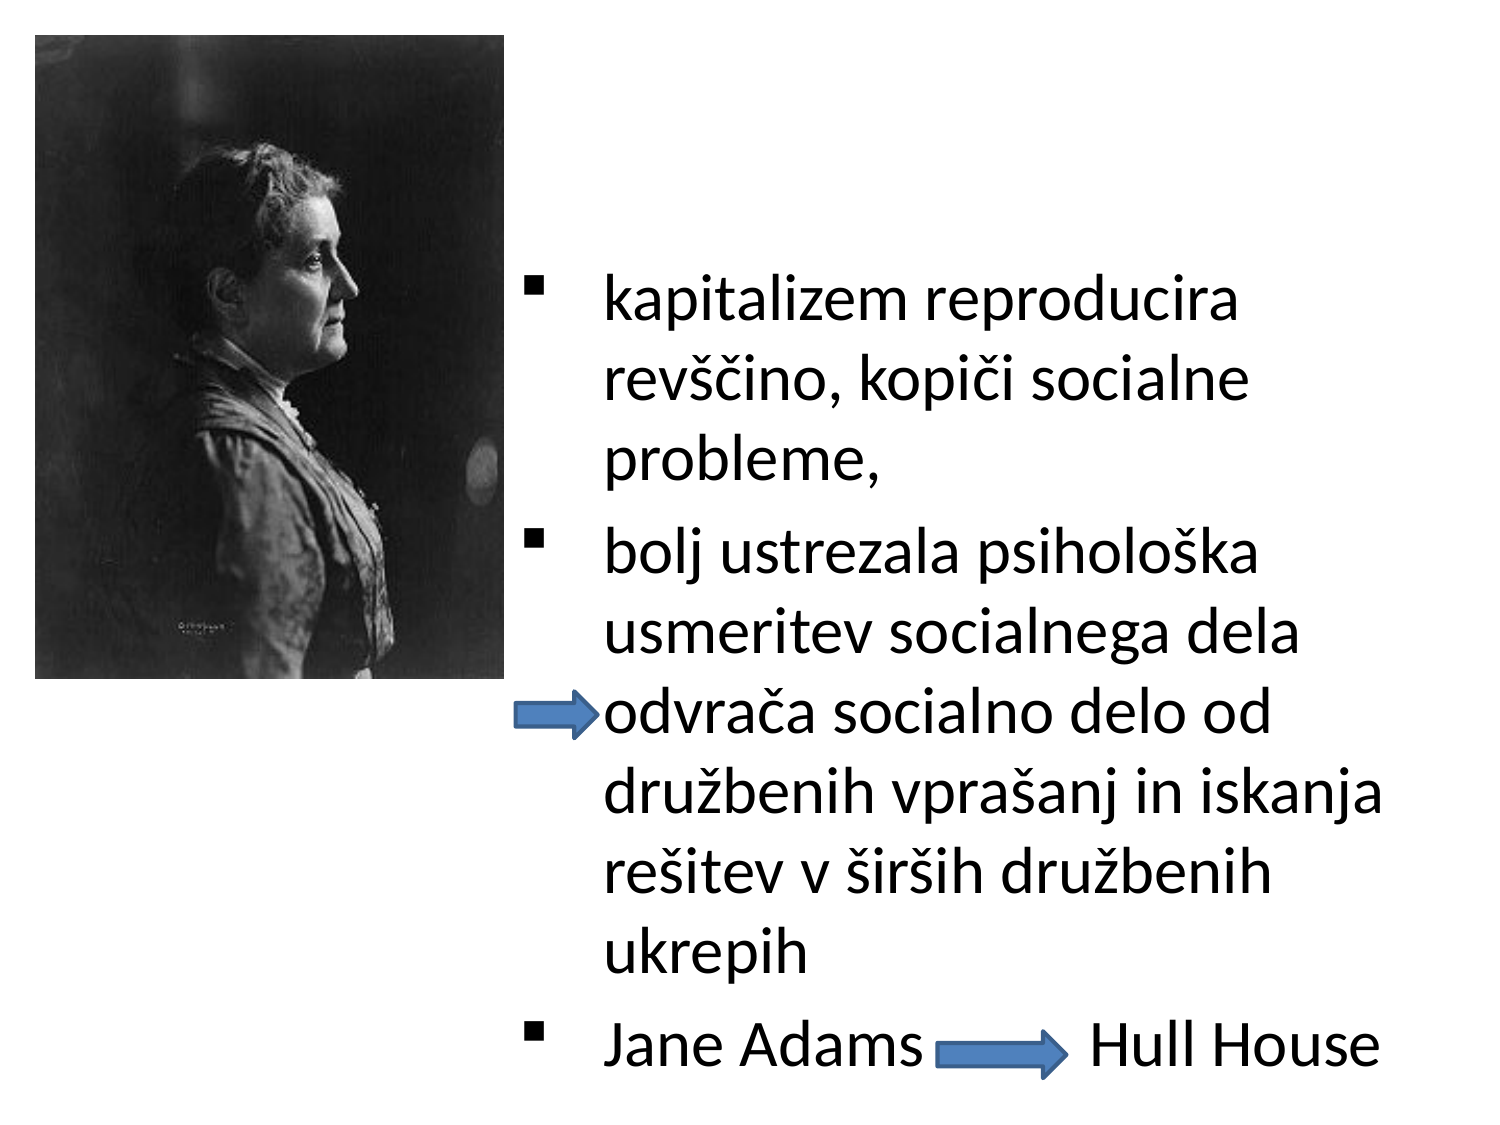

# Dileme sodobnega SD v kapitalističnih državah
kapitalizem reproducira revščino, kopiči socialne probleme,
bolj ustrezala psihološka usmeritev socialnega dela odvrača socialno delo od družbenih vprašanj in iskanja rešitev v širših družbenih ukrepih
Jane Adams Hull House